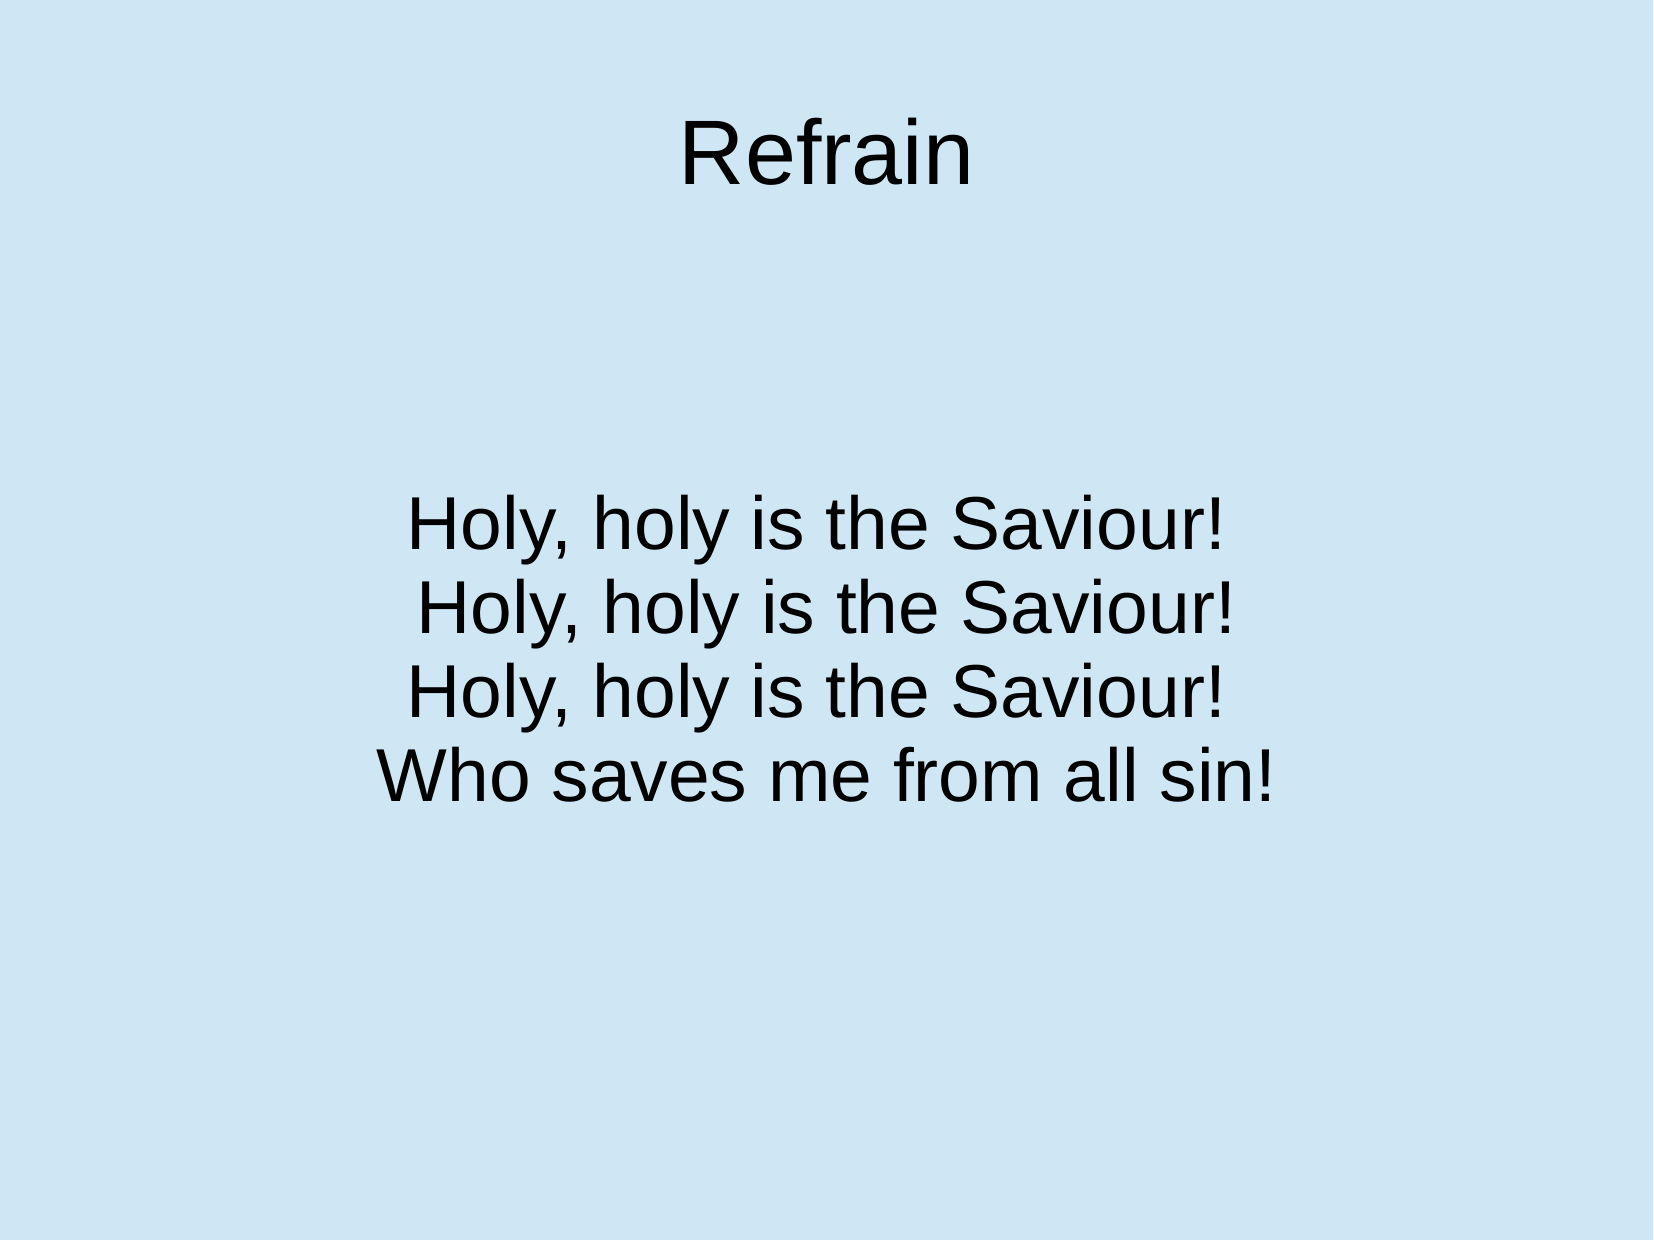

# Refrain
Holy, holy is the Saviour!
Holy, holy is the Saviour!
Holy, holy is the Saviour!
Who saves me from all sin!